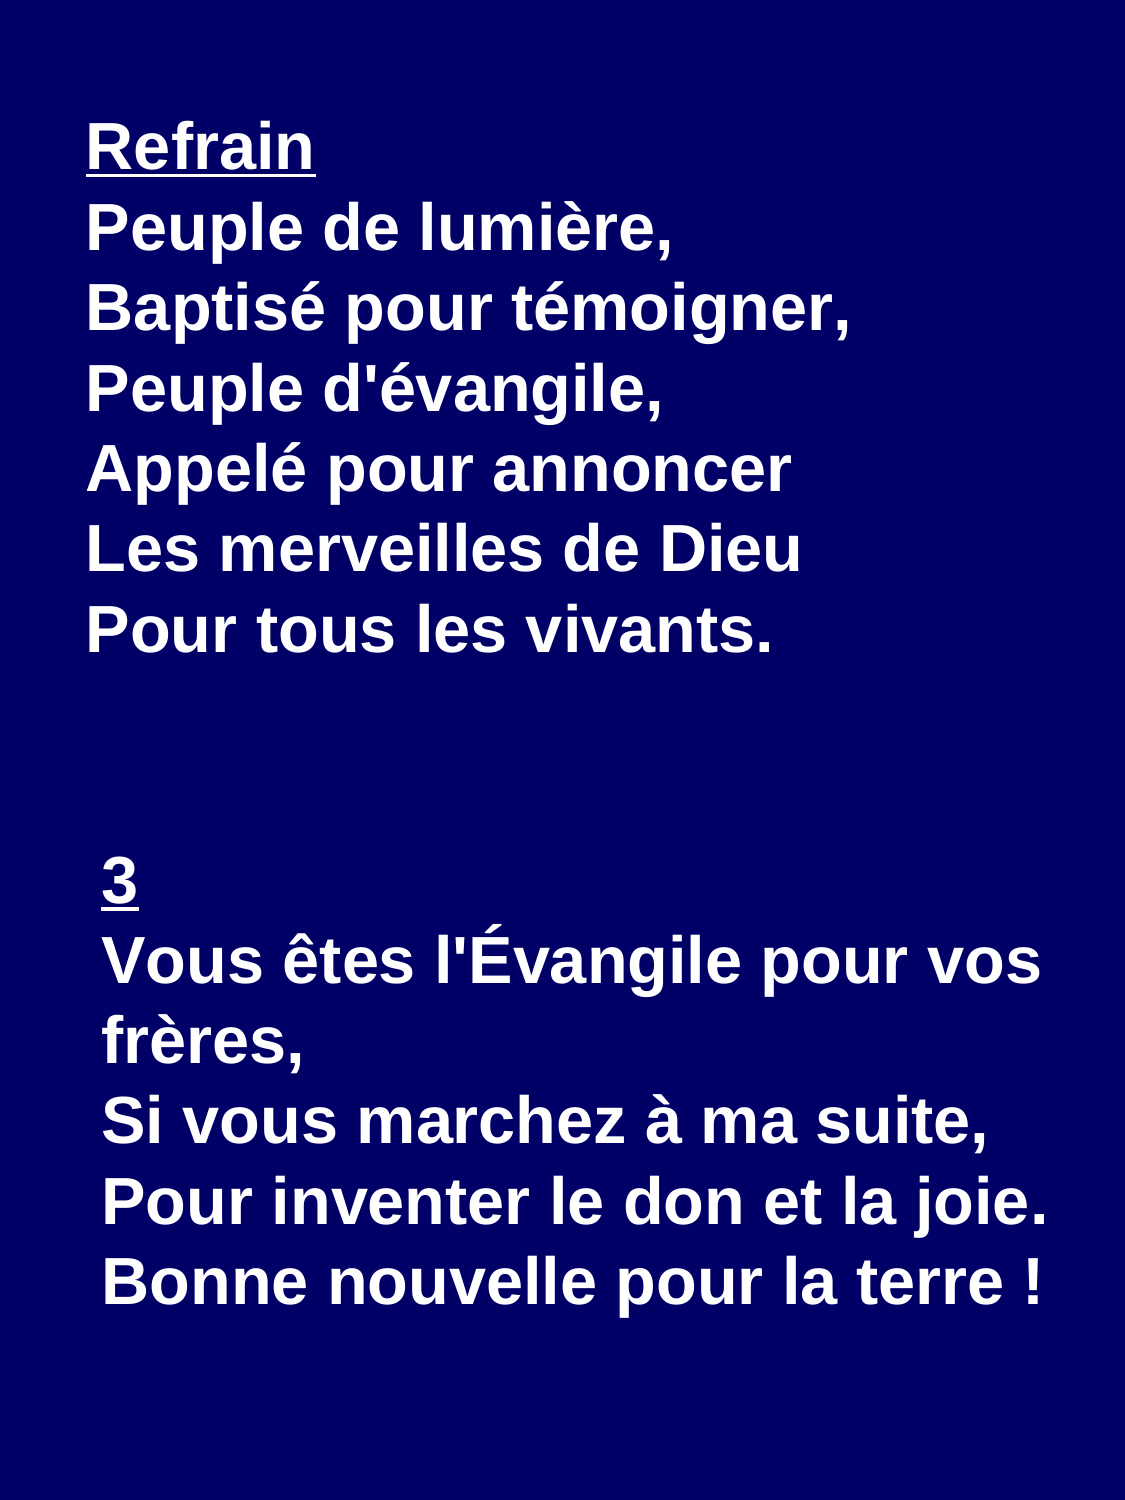

Refrain
Peuple de lumière,
Baptisé pour témoigner,
Peuple d'évangile,
Appelé pour annoncer
Les merveilles de Dieu
Pour tous les vivants.
3
Vous êtes l'Évangile pour vos frères,
Si vous marchez à ma suite,
Pour inventer le don et la joie.
Bonne nouvelle pour la terre !